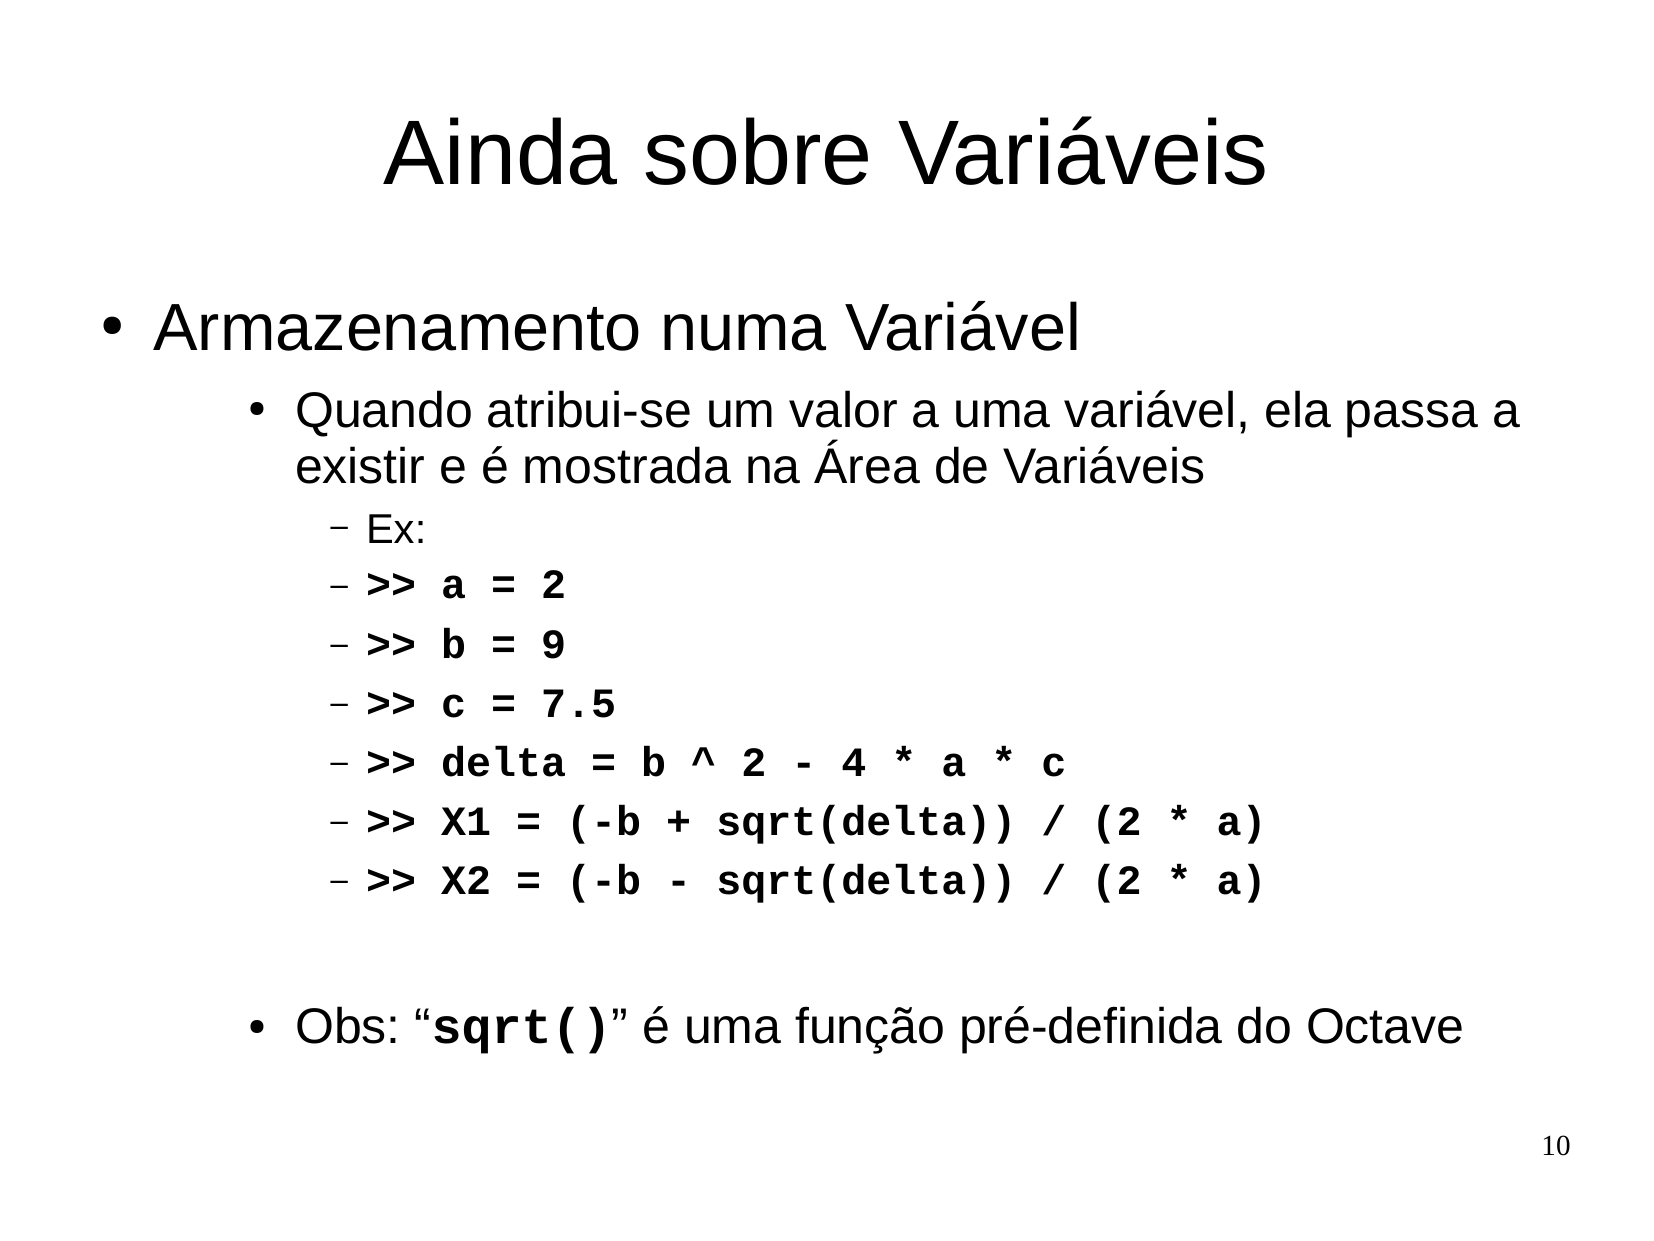

# Ainda sobre Variáveis
Armazenamento numa Variável
Quando atribui-se um valor a uma variável, ela passa a existir e é mostrada na Área de Variáveis
Ex:
>> a = 2
>> b = 9
>> c = 7.5
>> delta = b ^ 2 - 4 * a * c
>> X1 = (-b + sqrt(delta)) / (2 * a)
>> X2 = (-b - sqrt(delta)) / (2 * a)
Obs: “sqrt()” é uma função pré-definida do Octave
10